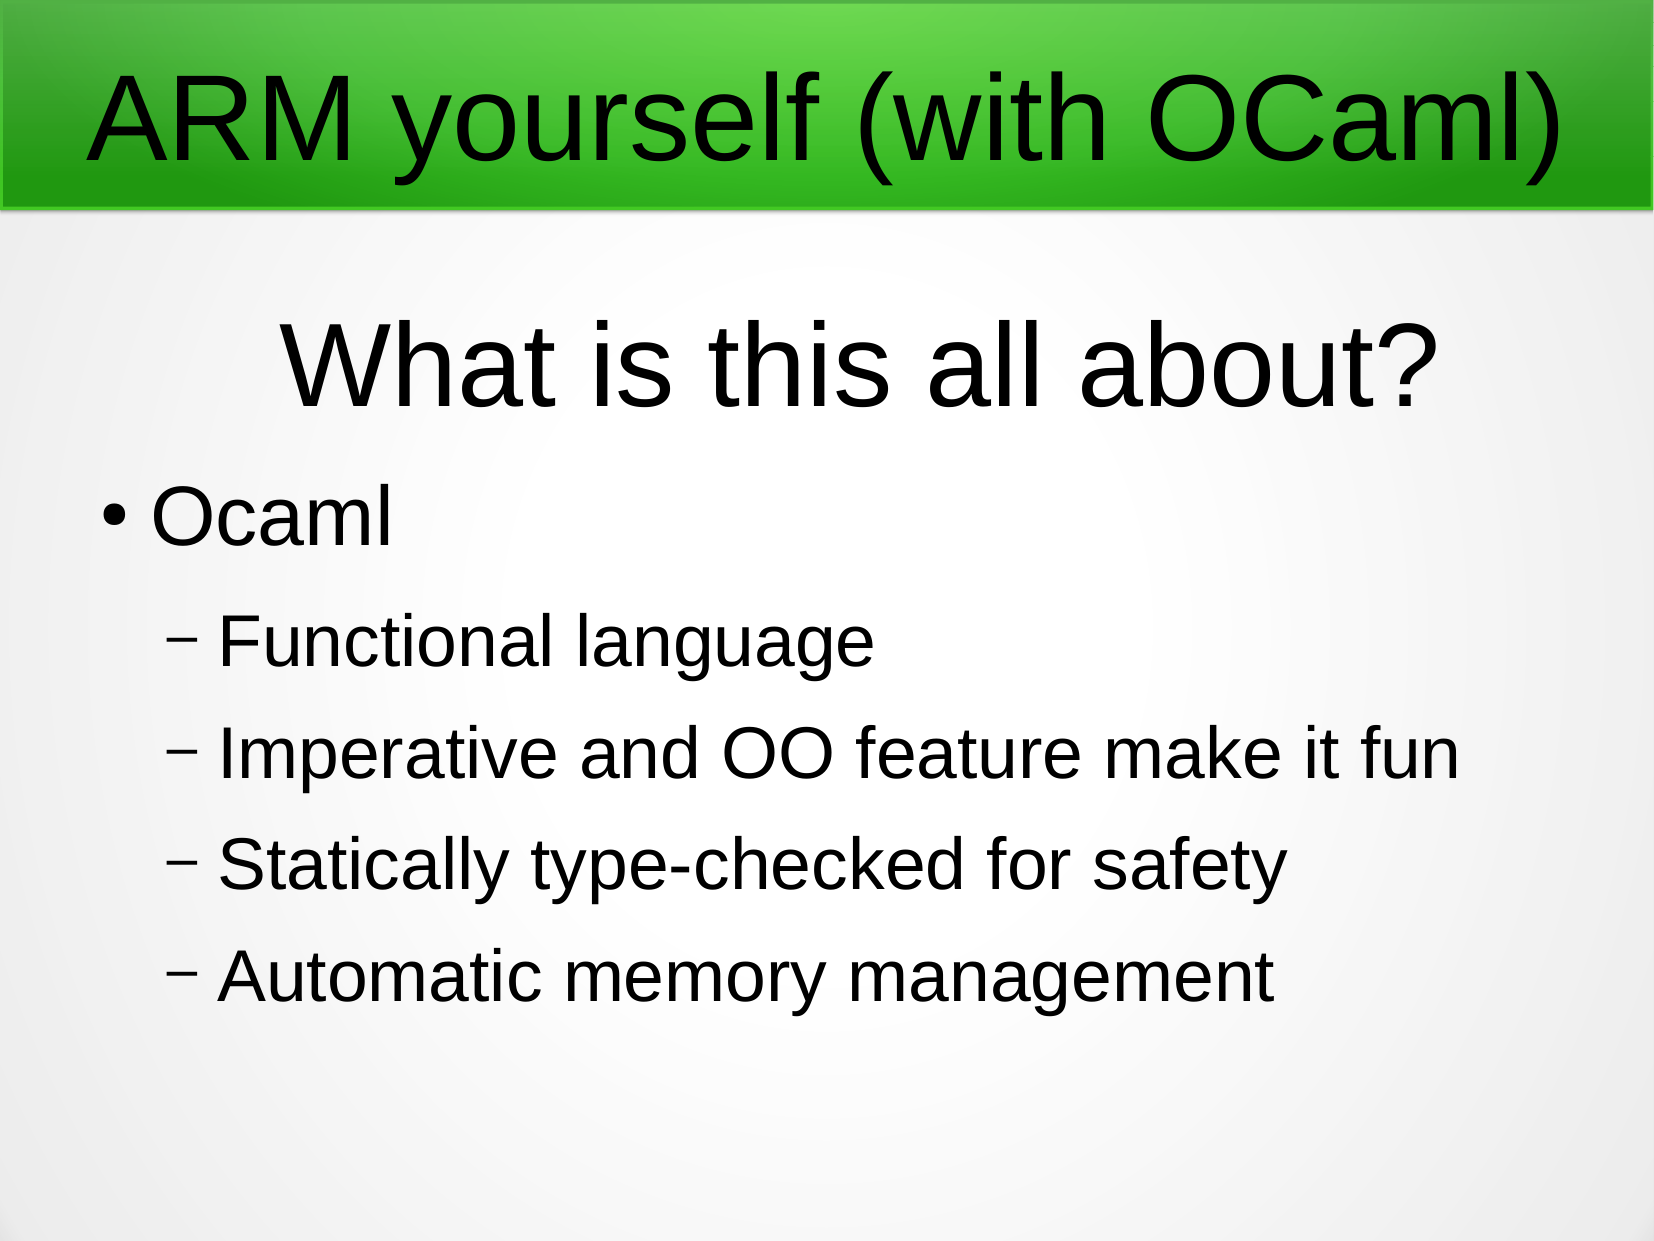

# ARM yourself (with OCaml)
What is this all about?
Ocaml
Functional language
Imperative and OO feature make it fun
Statically type-checked for safety
Automatic memory management